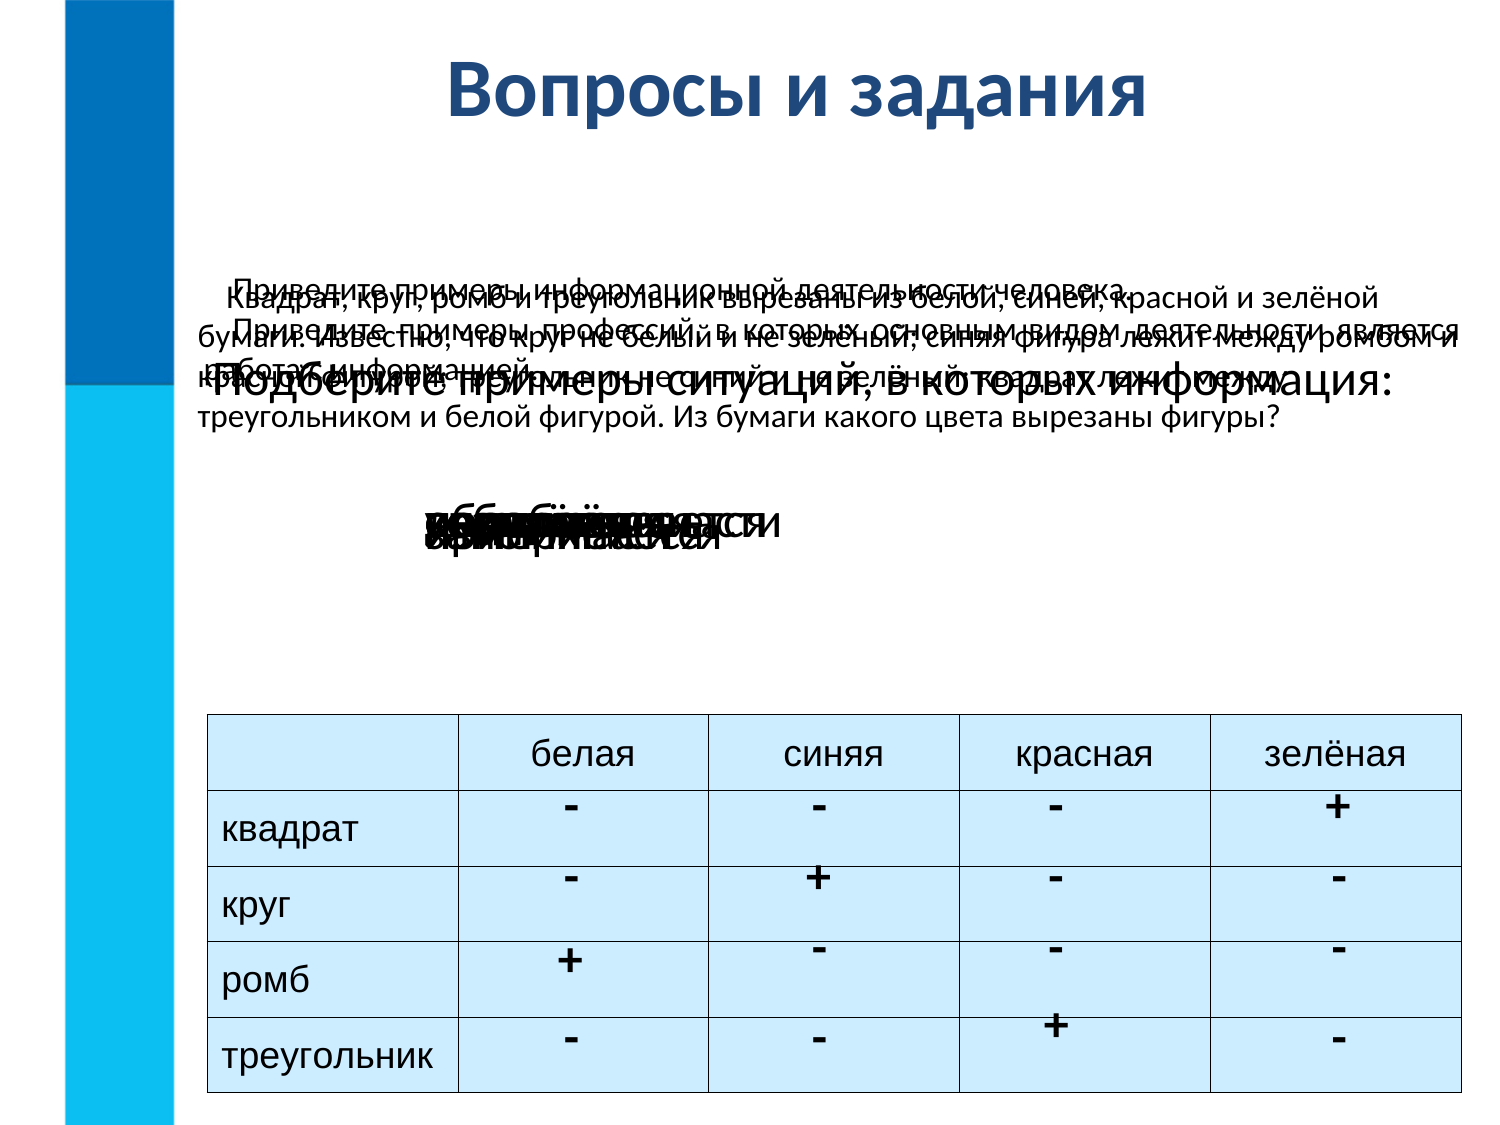

Вопросы и задания
Приведите примеры информационной деятельности человека.
Приведите примеры профессий, в которых основным видом деятельности является работа с информацией.
Квадрат, круг, ромб и треугольник вырезаны из белой, синей, красной и зелёной бумаги. Известно, что круг не белый и не зелёный; синяя фигура лежит между ромбом и красной фигурой; треугольник не синий и не зелёный; квадрат лежит между треугольником и белой фигурой. Из бумаги какого цвета вырезаны фигуры?
Подберите примеры ситуаций, в которых информация:
собирается
копируется
обрабатывается
передаётся
упрощается
создаётся
разрушается
делится на части
ищется
принимается
запоминается
измеряется
| | белая | синяя | красная | зелёная |
| --- | --- | --- | --- | --- |
| квадрат | | | | |
| круг | | | | |
| ромб | | | | |
| треугольник | | | | |
-
-
-
+
-
+
-
-
-
-
-
+
+
-
-
-